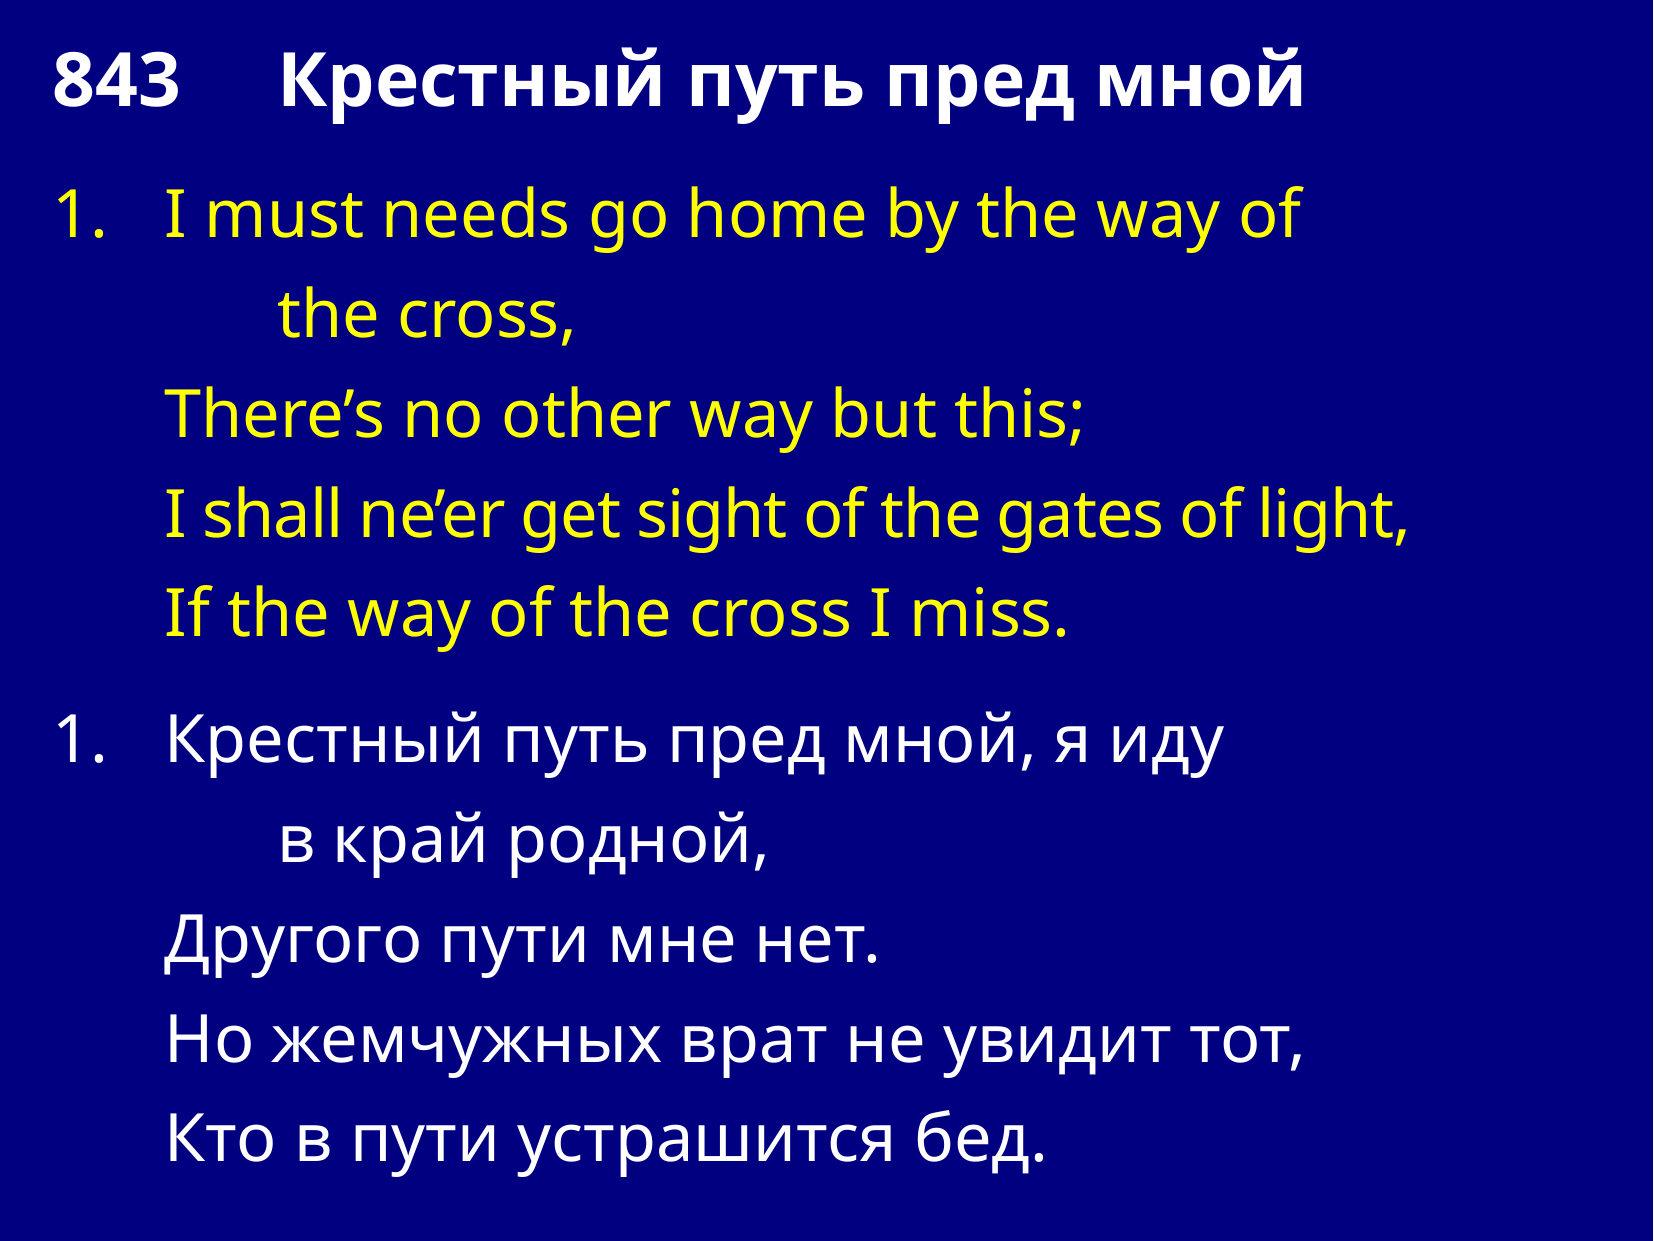

843	Крестный путь пред мной
1.	I must needs go home by the way of
		the cross,
	There’s no other way but this;
	I shall ne’er get sight of the gates of light,
	If the way of the cross I miss.
1.	Крестный путь пред мной, я иду
		в край родной,
	Другого пути мне нет.
	Но жемчужных врат не увидит тот,
	Кто в пути устрашится бед.